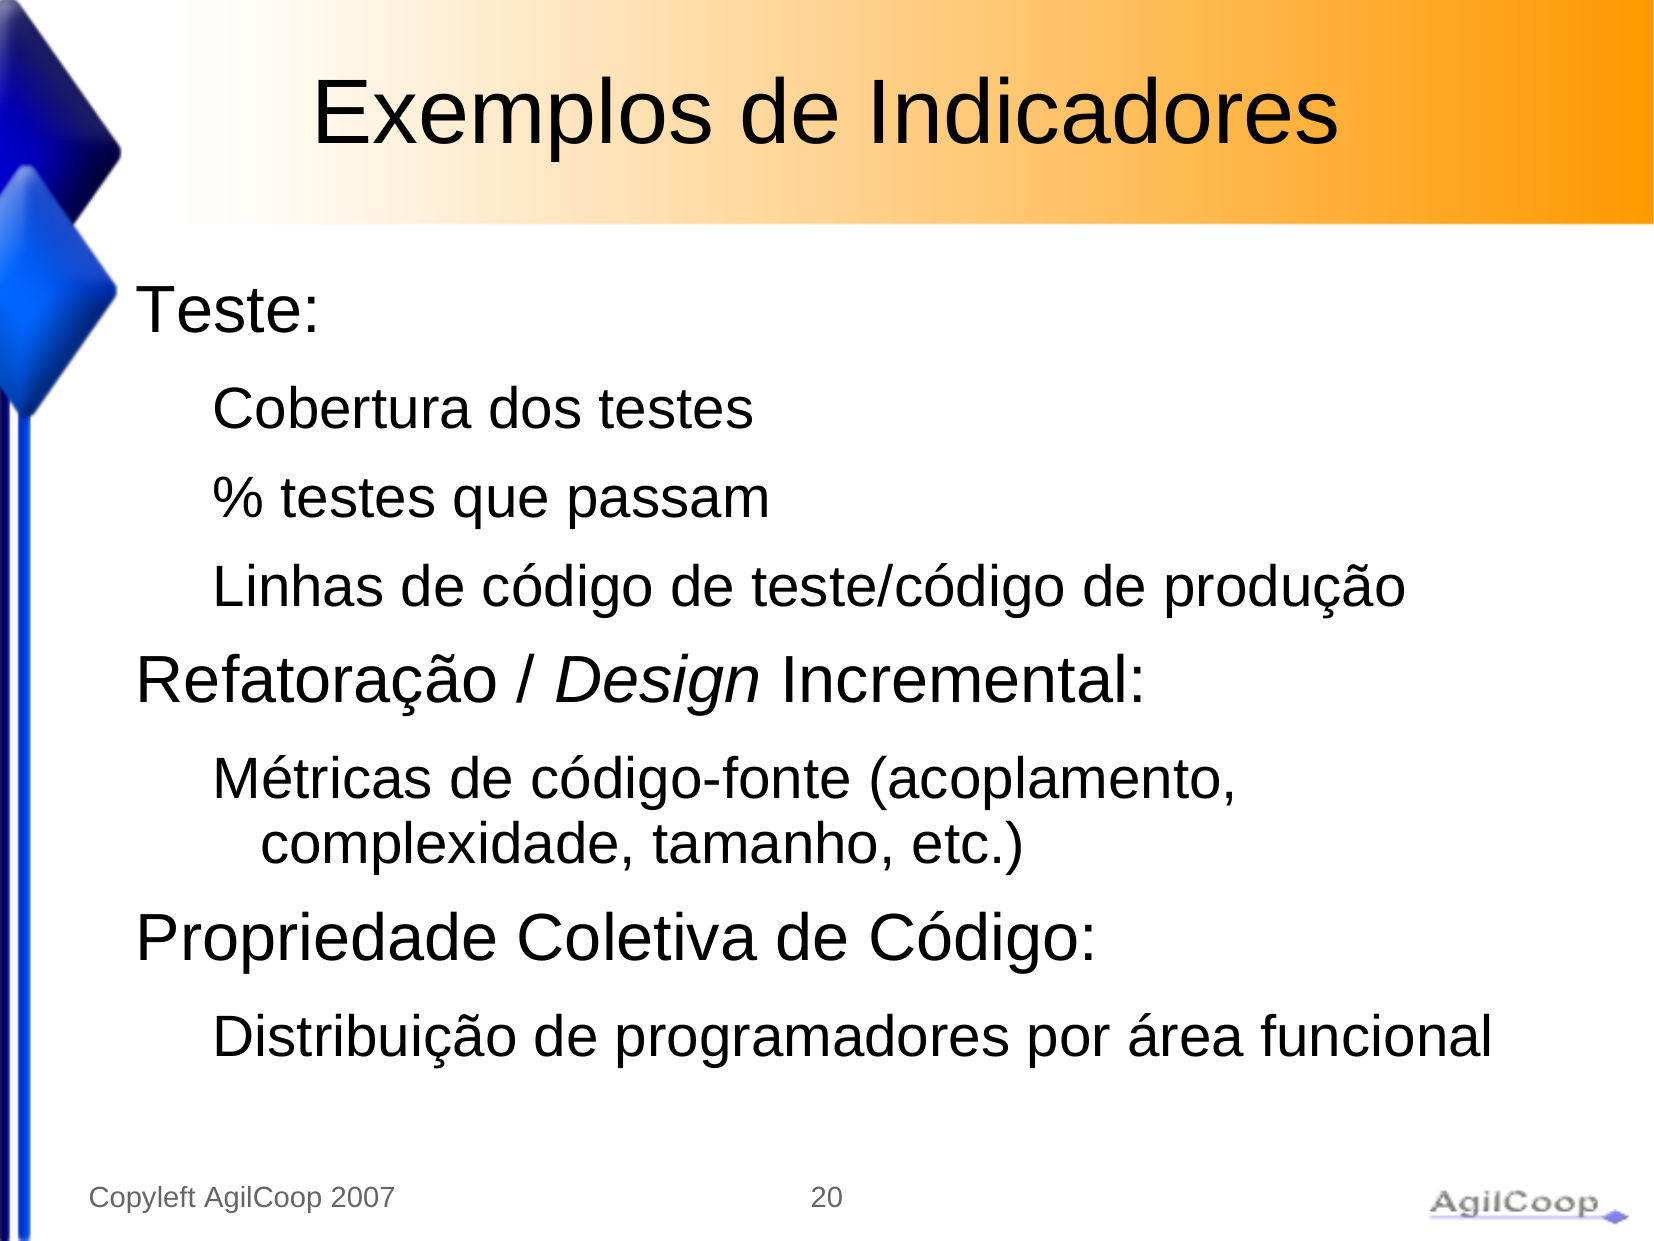

# Exemplos de Indicadores
Teste:
Cobertura dos testes
% testes que passam
Linhas de código de teste/código de produção
Refatoração / Design Incremental:
Métricas de código-fonte (acoplamento, complexidade, tamanho, etc.)
Propriedade Coletiva de Código:
Distribuição de programadores por área funcional
Copyleft AgilCoop 2007
20